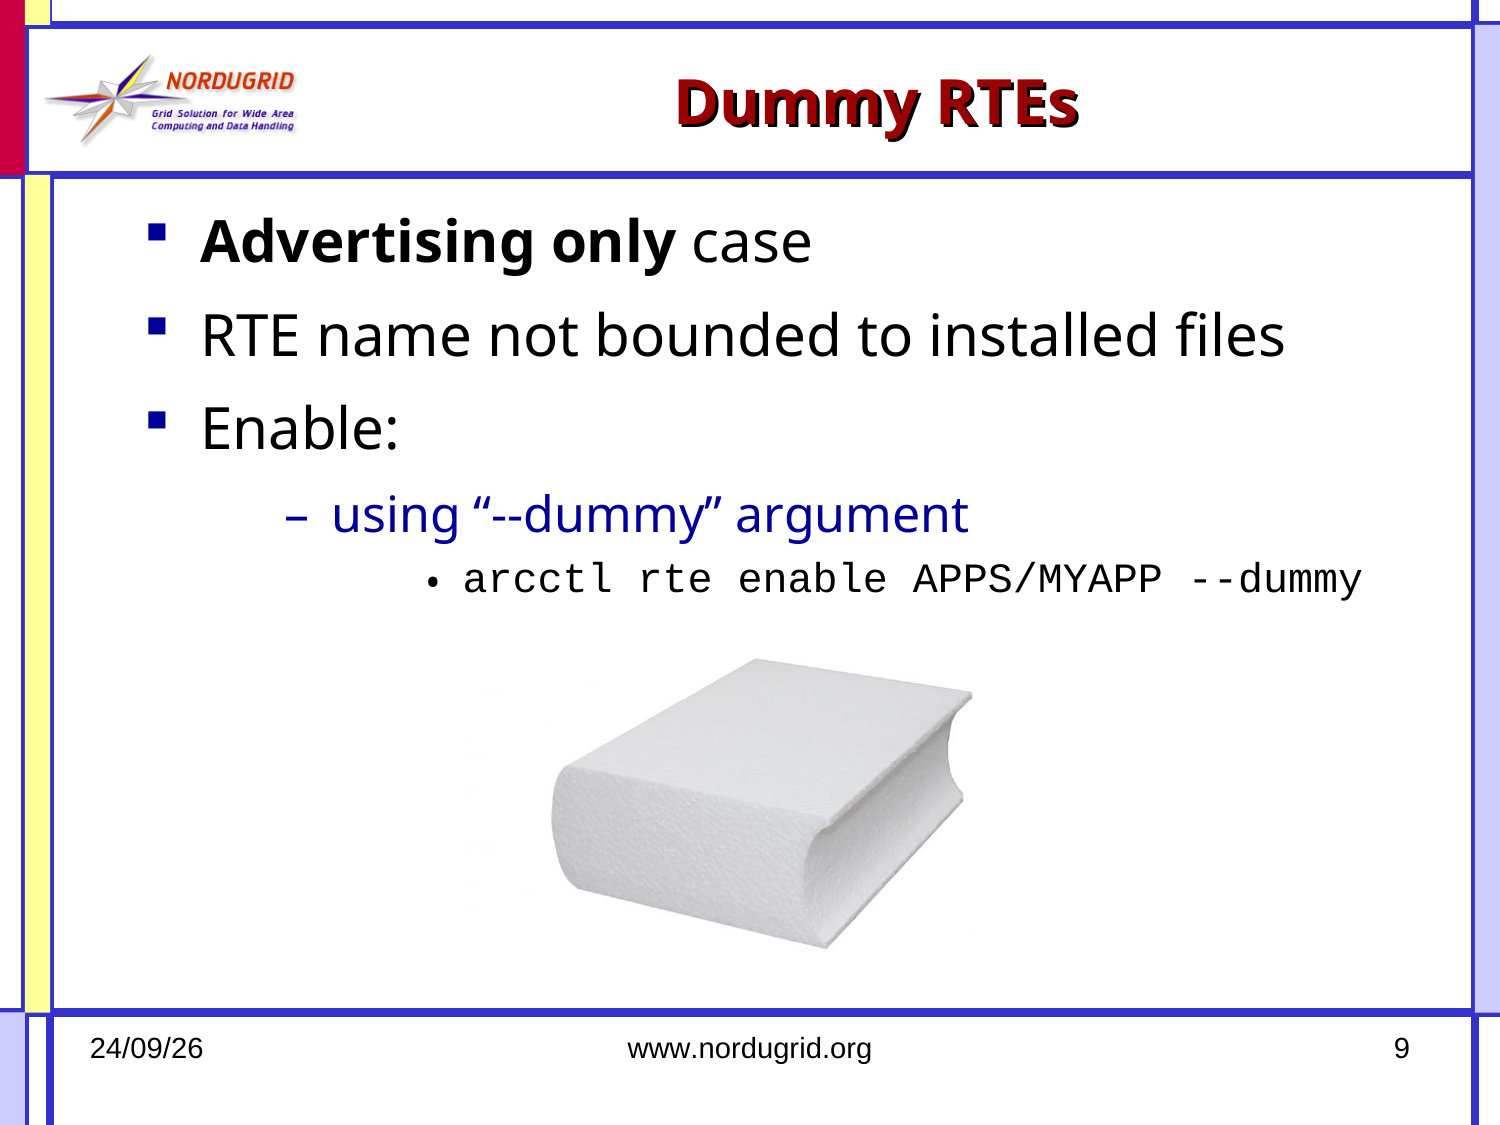

# Dummy RTEs
Advertising only case
RTE name not bounded to installed files
Enable:
using “--dummy” argument
arcctl rte enable APPS/MYAPP --dummy
www.nordugrid.org
9